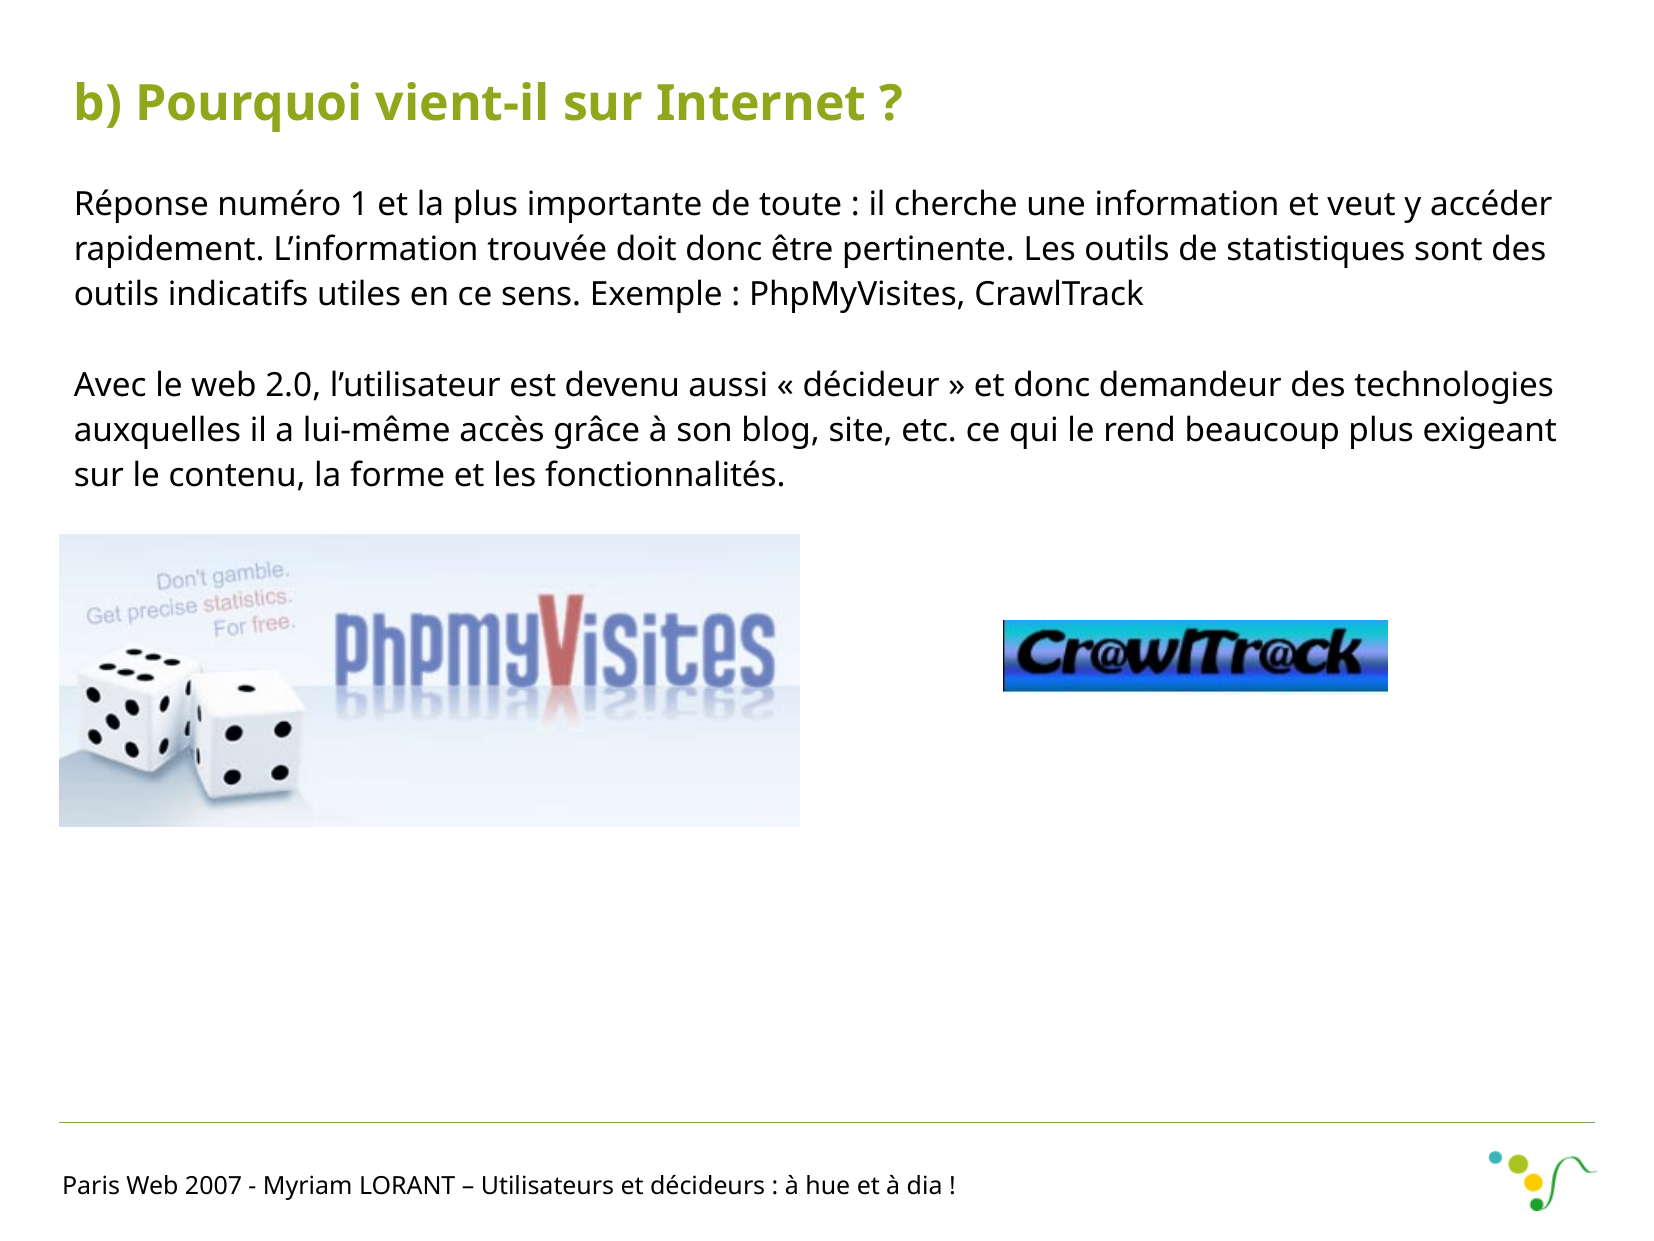

b) Pourquoi vient-il sur Internet ?
Réponse numéro 1 et la plus importante de toute : il cherche une information et veut y accéder rapidement. L’information trouvée doit donc être pertinente. Les outils de statistiques sont des outils indicatifs utiles en ce sens. Exemple : PhpMyVisites, CrawlTrack
Avec le web 2.0, l’utilisateur est devenu aussi « décideur » et donc demandeur des technologies auxquelles il a lui-même accès grâce à son blog, site, etc. ce qui le rend beaucoup plus exigeant sur le contenu, la forme et les fonctionnalités.
Paris Web 2007 - Myriam LORANT – Utilisateurs et décideurs : à hue et à dia !